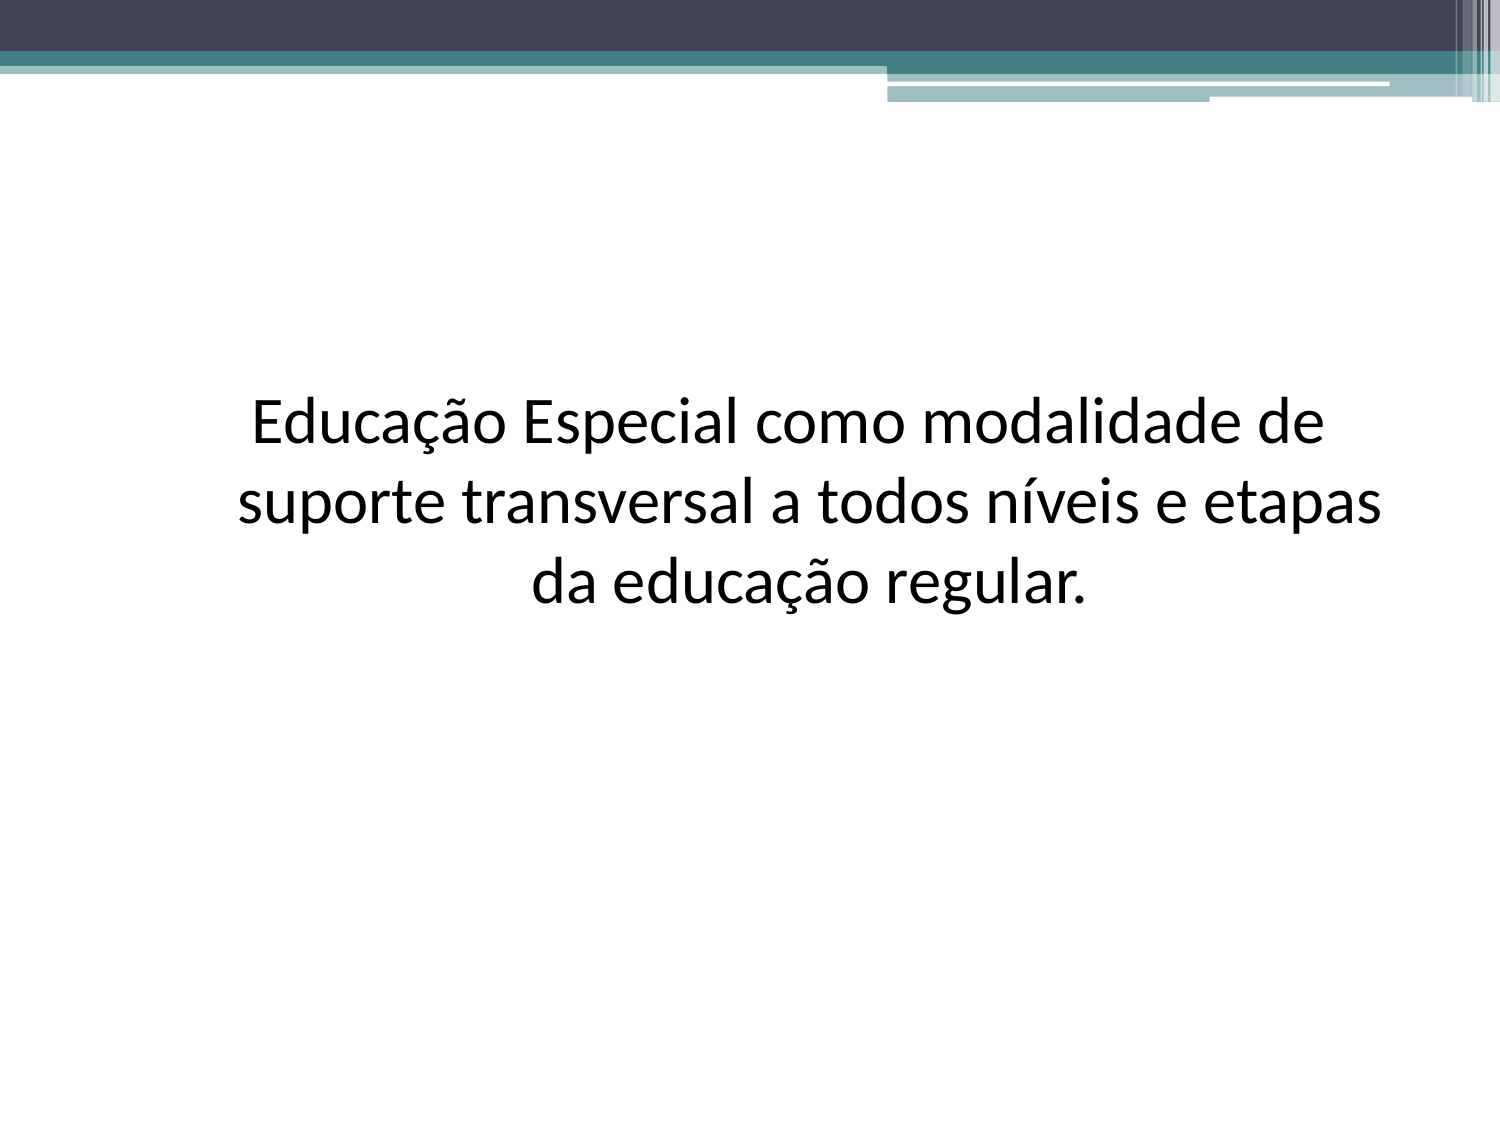

# Educação Especial como modalidade de suporte transversal a todos níveis e etapas da educação regular.